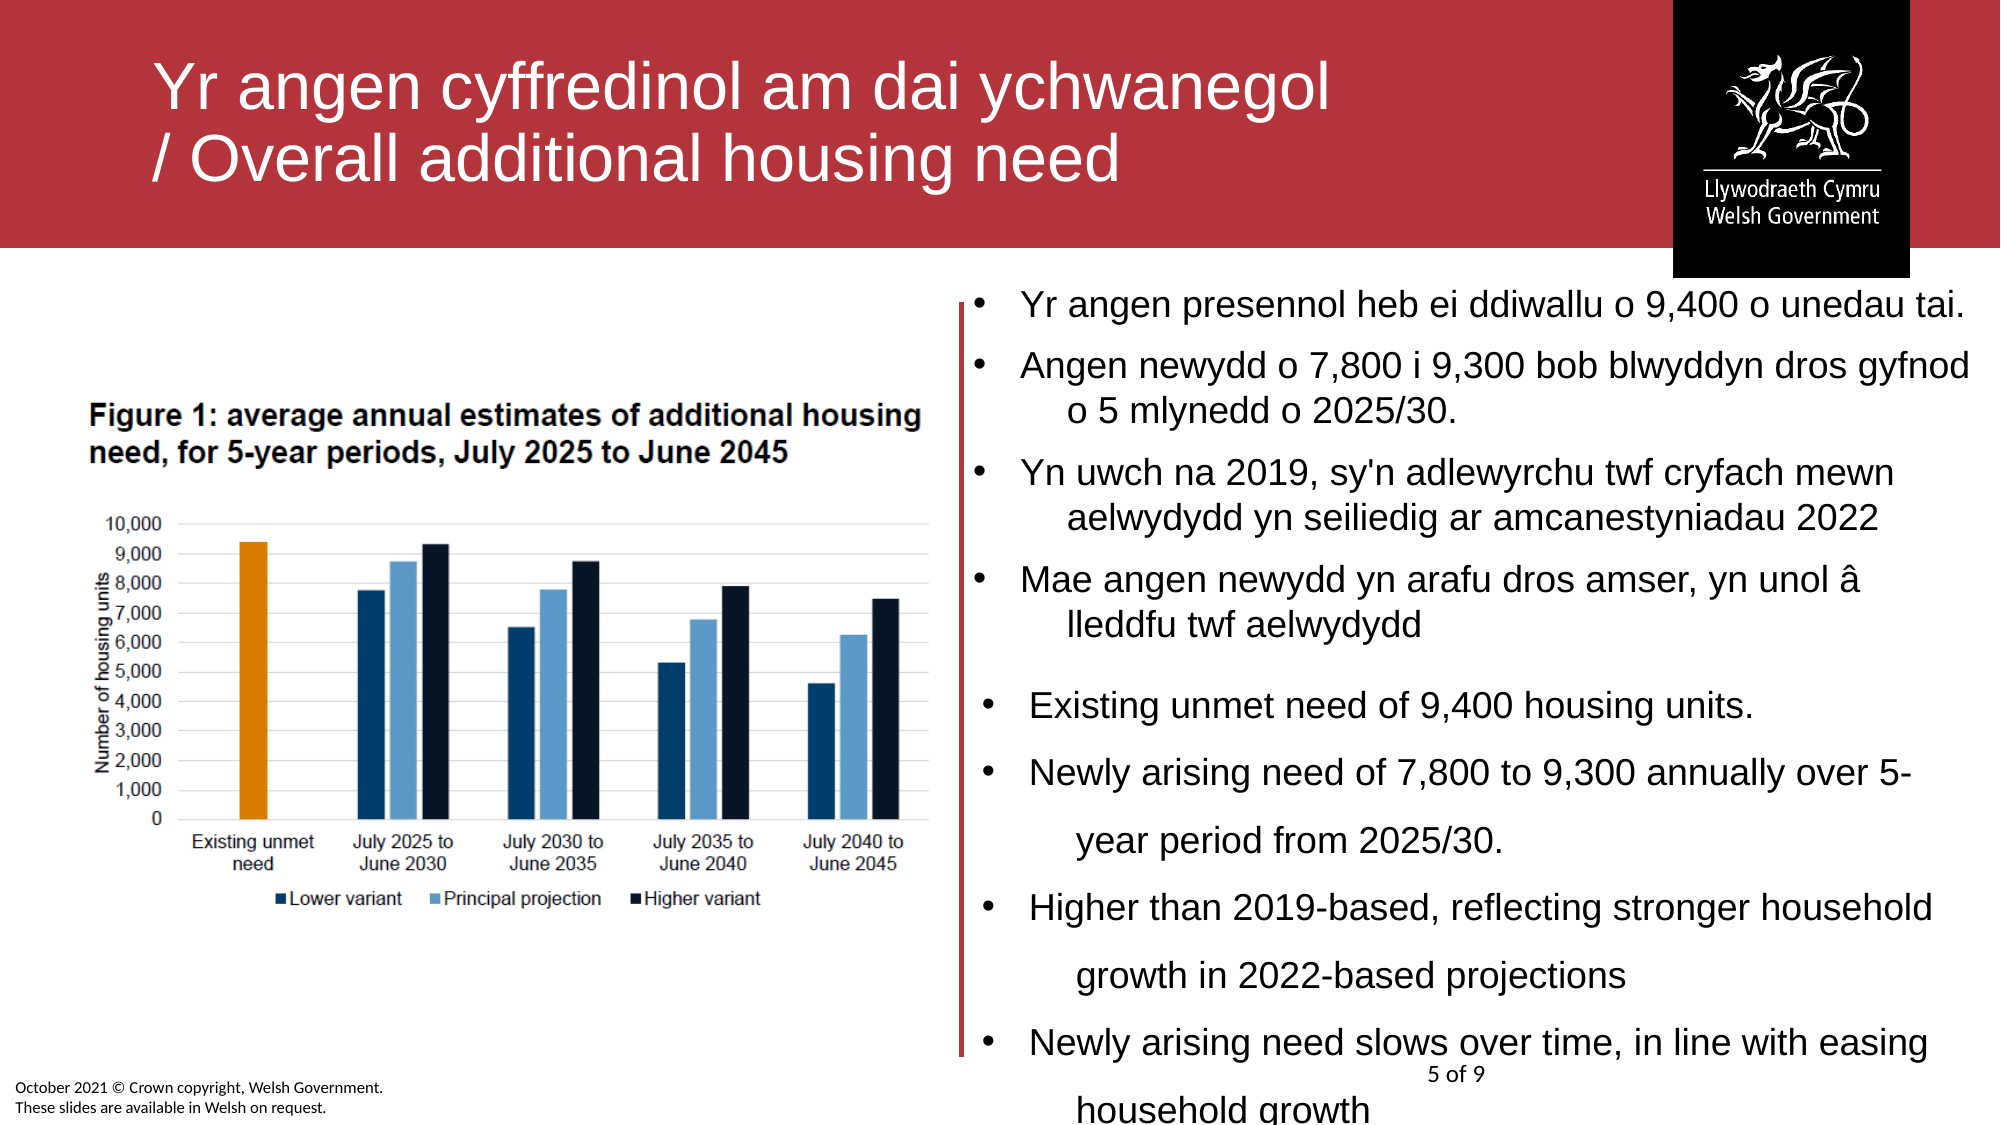

# Yr angen cyffredinol am dai ychwanegol / Overall additional housing need
Yr angen presennol heb ei ddiwallu o 9,400 o unedau tai.
Angen newydd o 7,800 i 9,300 bob blwyddyn dros gyfnod o 5 mlynedd o 2025/30.
Yn uwch na 2019, sy'n adlewyrchu twf cryfach mewn aelwydydd yn seiliedig ar amcanestyniadau 2022
Mae angen newydd yn arafu dros amser, yn unol â lleddfu twf aelwydydd
Existing unmet need of 9,400 housing units.
Newly arising need of 7,800 to 9,300 annually over 5-year period from 2025/30.
Higher than 2019‑based, reflecting stronger household growth in 2022‑based projections
Newly arising need slows over time, in line with easing household growth
 of 9
October 2021 © Crown copyright, Welsh Government.
These slides are available in Welsh on request.